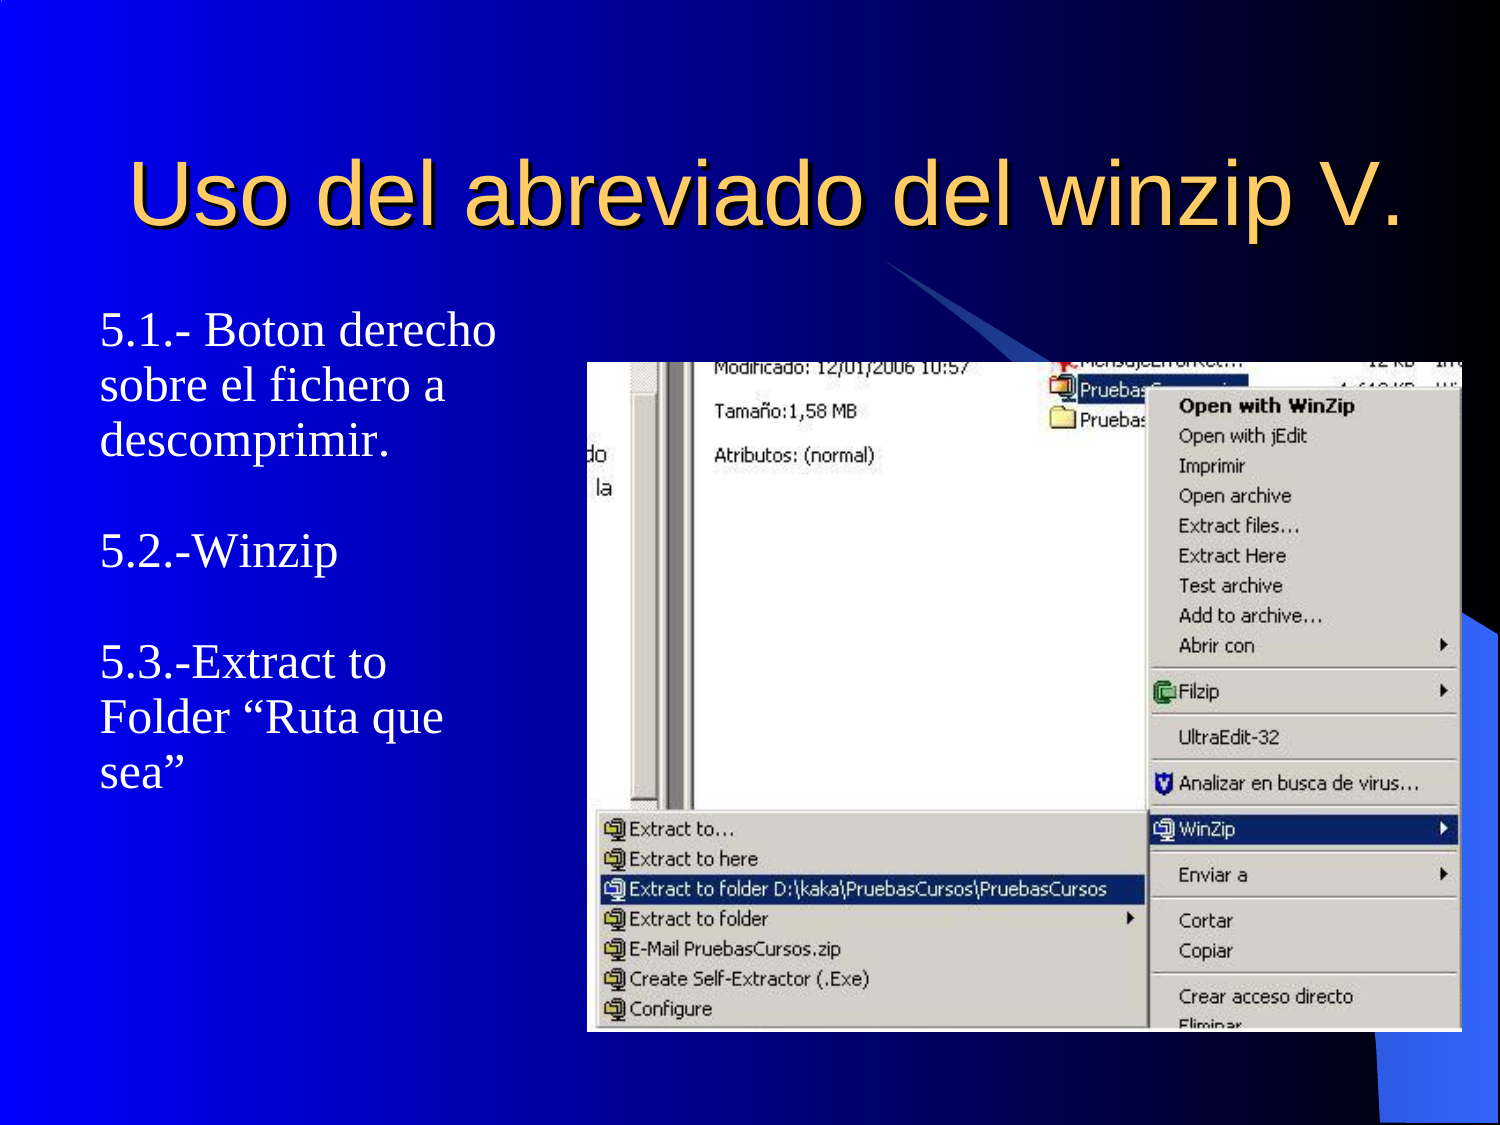

# Uso del abreviado del winzip V.
5.1.- Boton derecho sobre el fichero a descomprimir.
5.2.-Winzip
5.3.-Extract to Folder “Ruta que sea”